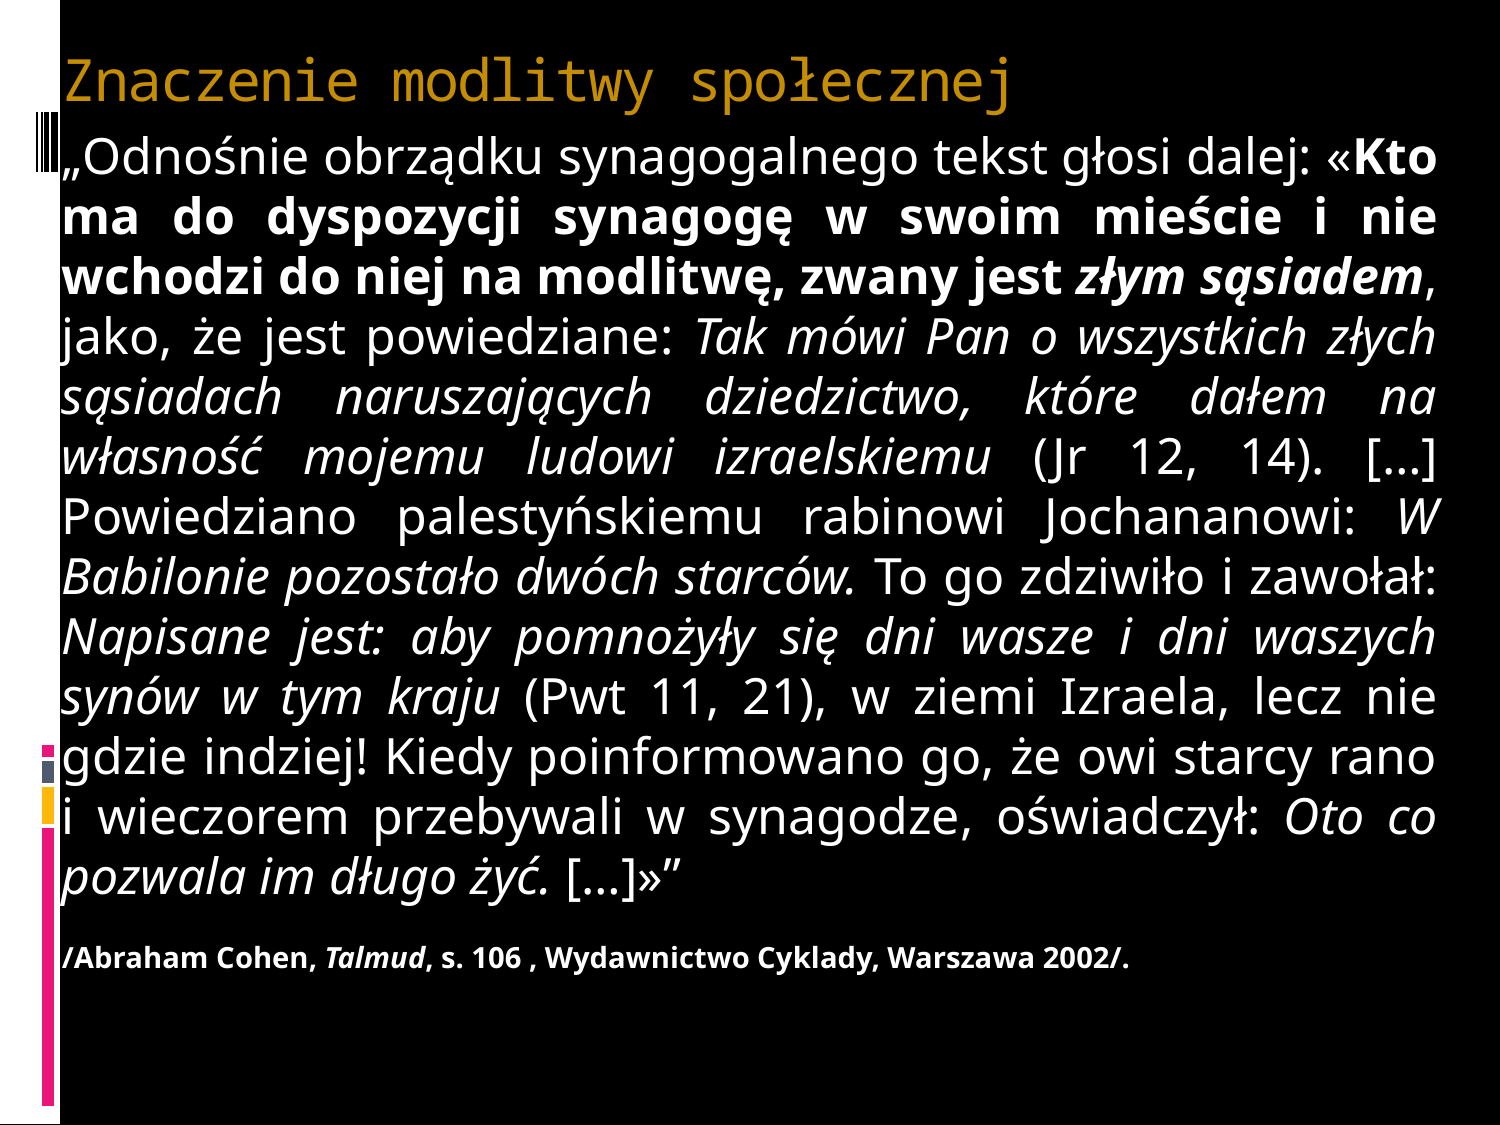

# Znaczenie modlitwy społecznej
„Odnośnie obrządku synagogalnego tekst głosi dalej: «Kto ma do dyspozycji synagogę w swoim mieście i nie wchodzi do niej na modlitwę, zwany jest złym sąsiadem, jako, że jest powiedziane: Tak mówi Pan o wszystkich złych sąsiadach naruszających dziedzictwo, które dałem na własność mojemu ludowi izraelskiemu (Jr 12, 14). […] Powiedziano palestyńskiemu rabinowi Jochananowi: W Babilonie pozostało dwóch starców. To go zdziwiło i zawołał: Napisane jest: aby pomnożyły się dni wasze i dni waszych synów w tym kraju (Pwt 11, 21), w ziemi Izraela, lecz nie gdzie indziej! Kiedy poinformowano go, że owi starcy rano i wieczorem przebywali w synagodze, oświadczył: Oto co pozwala im długo żyć. […]»”
/Abraham Cohen, Talmud, s. 106 , Wydawnictwo Cyklady, Warszawa 2002/.